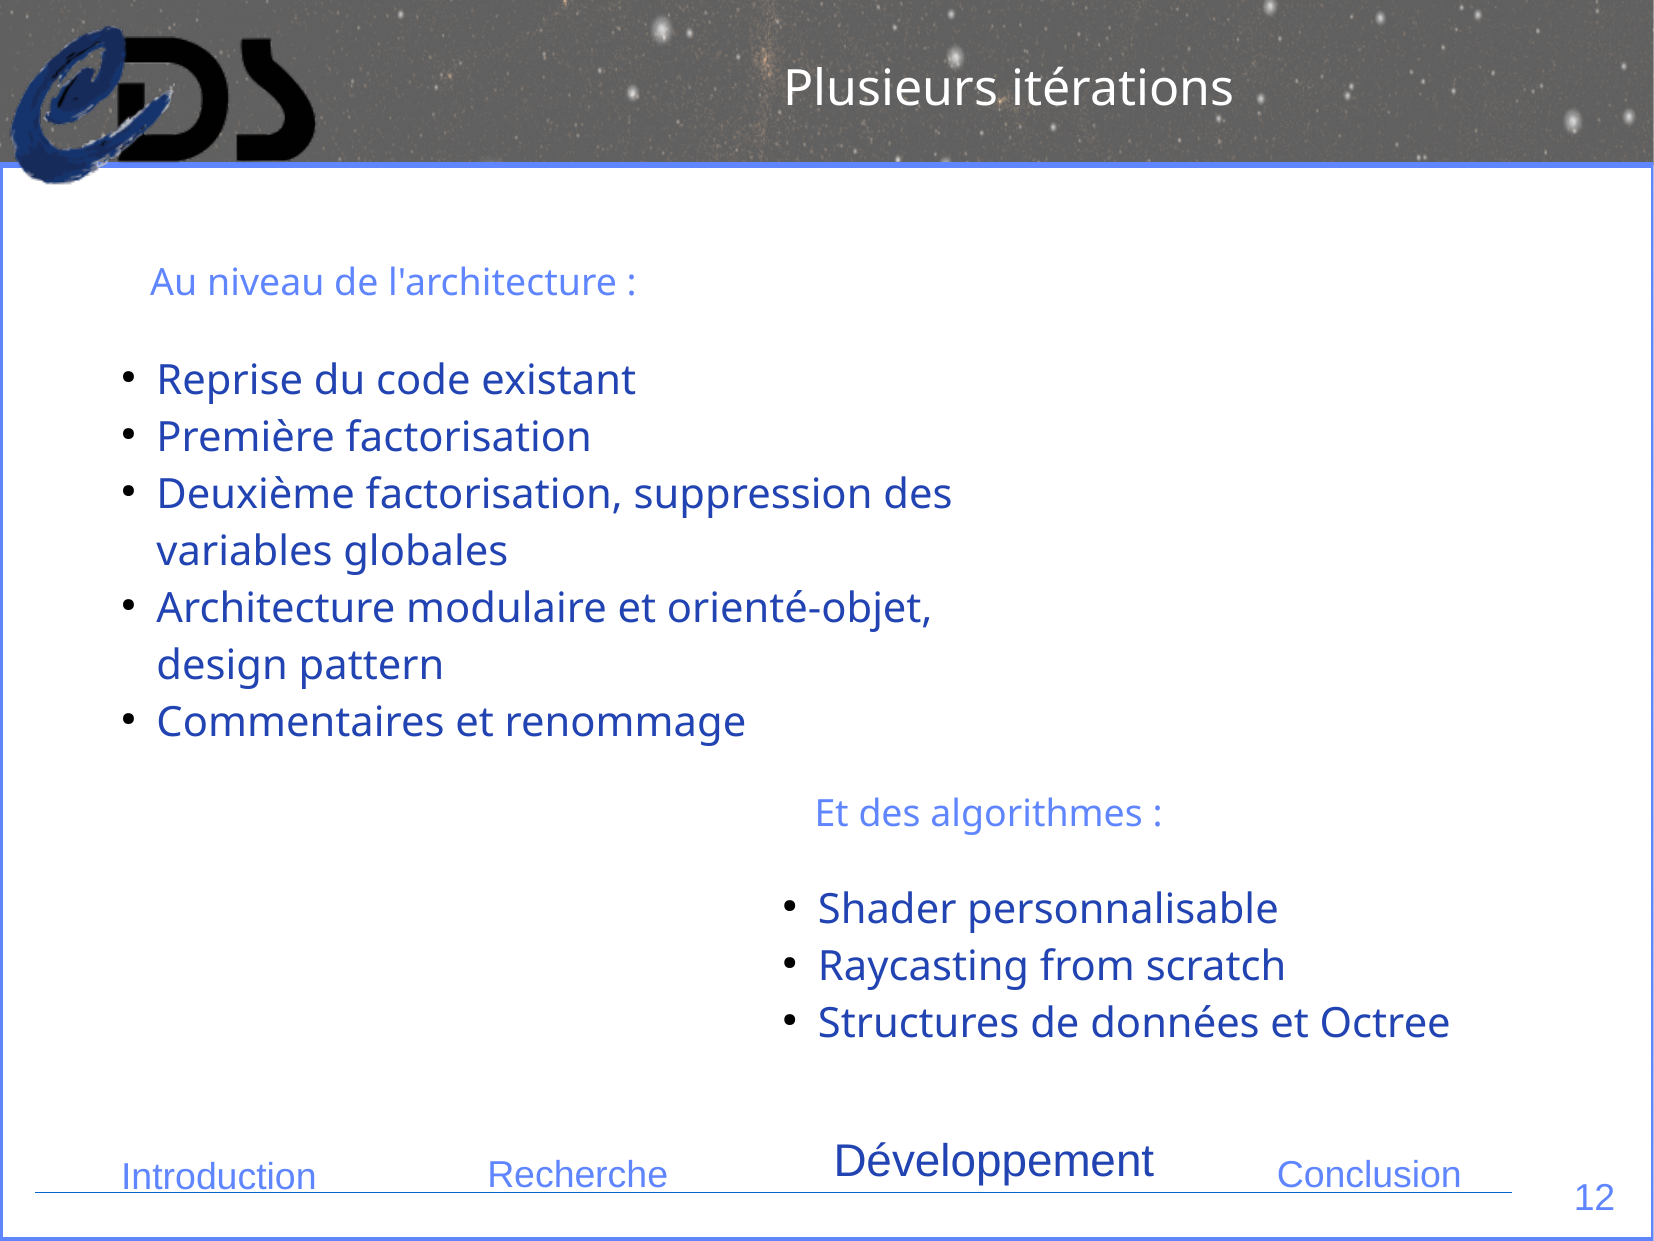

Plusieurs itérations
Au niveau de l'architecture :
Reprise du code existant
Première factorisation
Deuxième factorisation, suppression des variables globales
Architecture modulaire et orienté-objet, design pattern
Commentaires et renommage
Et des algorithmes :
Shader personnalisable
Raycasting from scratch
Structures de données et Octree
Développement
Recherche
Conclusion
Introduction
12